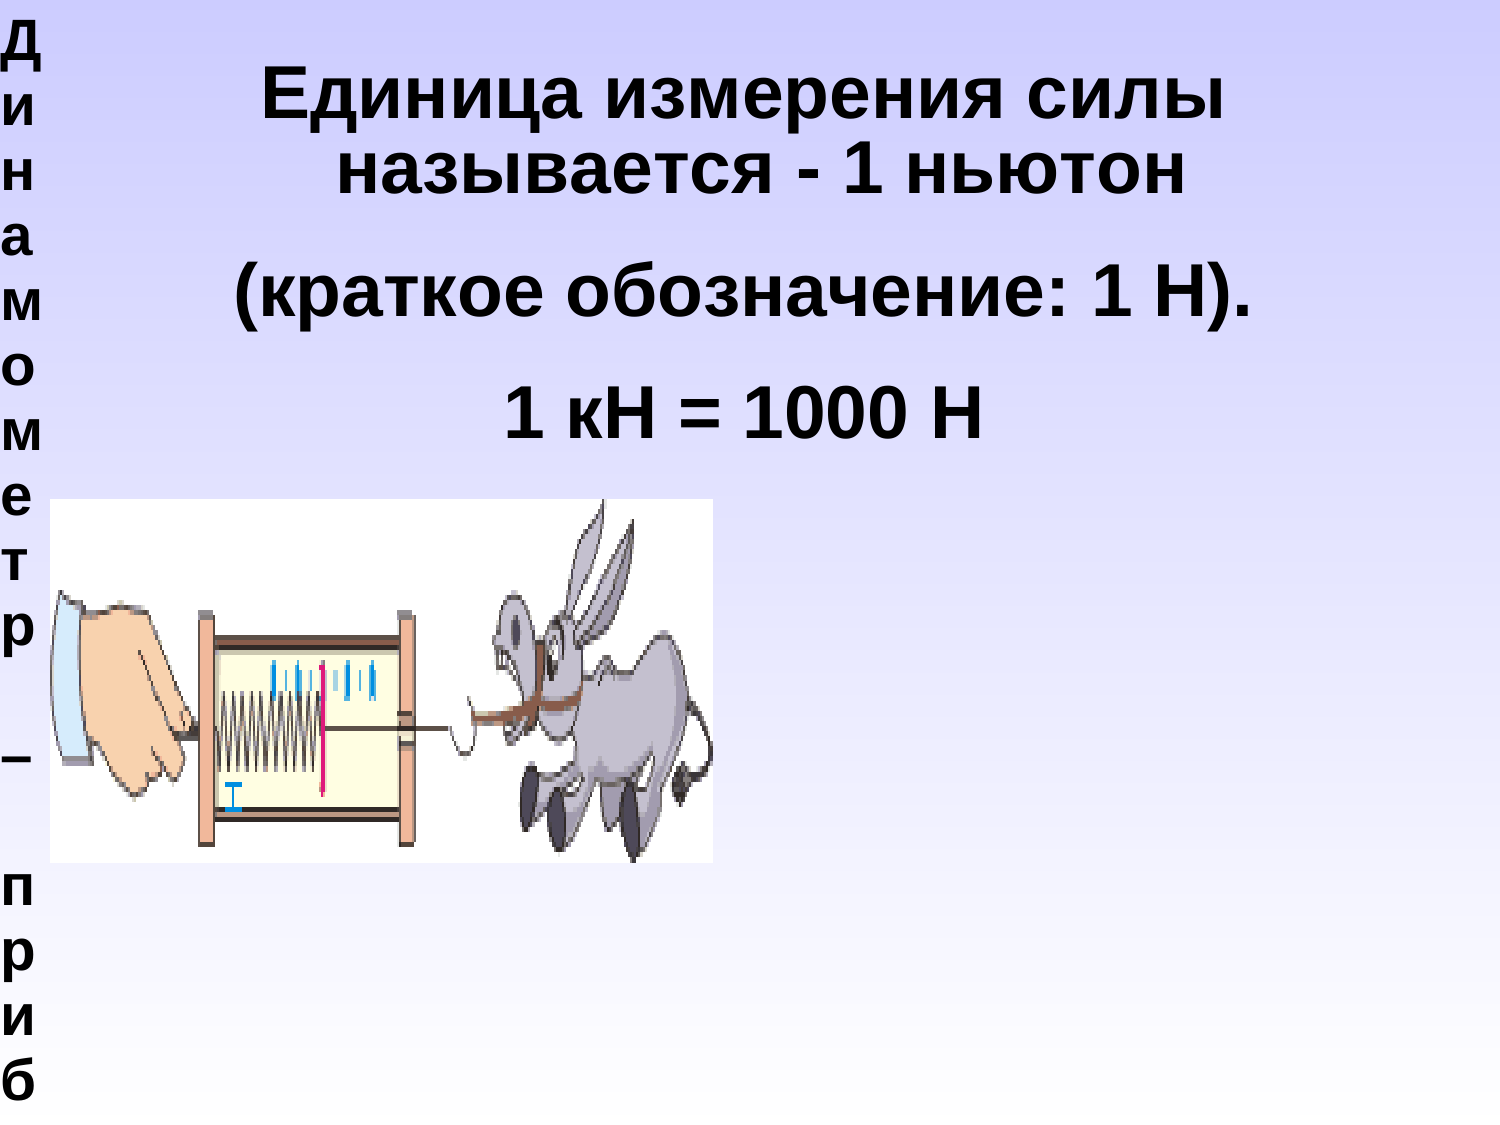

Динамометр – прибор предназначен для измерения сил.
(греч. "динамис" – сила).
# Единица измерения силы называется - 1 ньютон
(краткое обозначение: 1 Н).
1 кН = 1000 Н